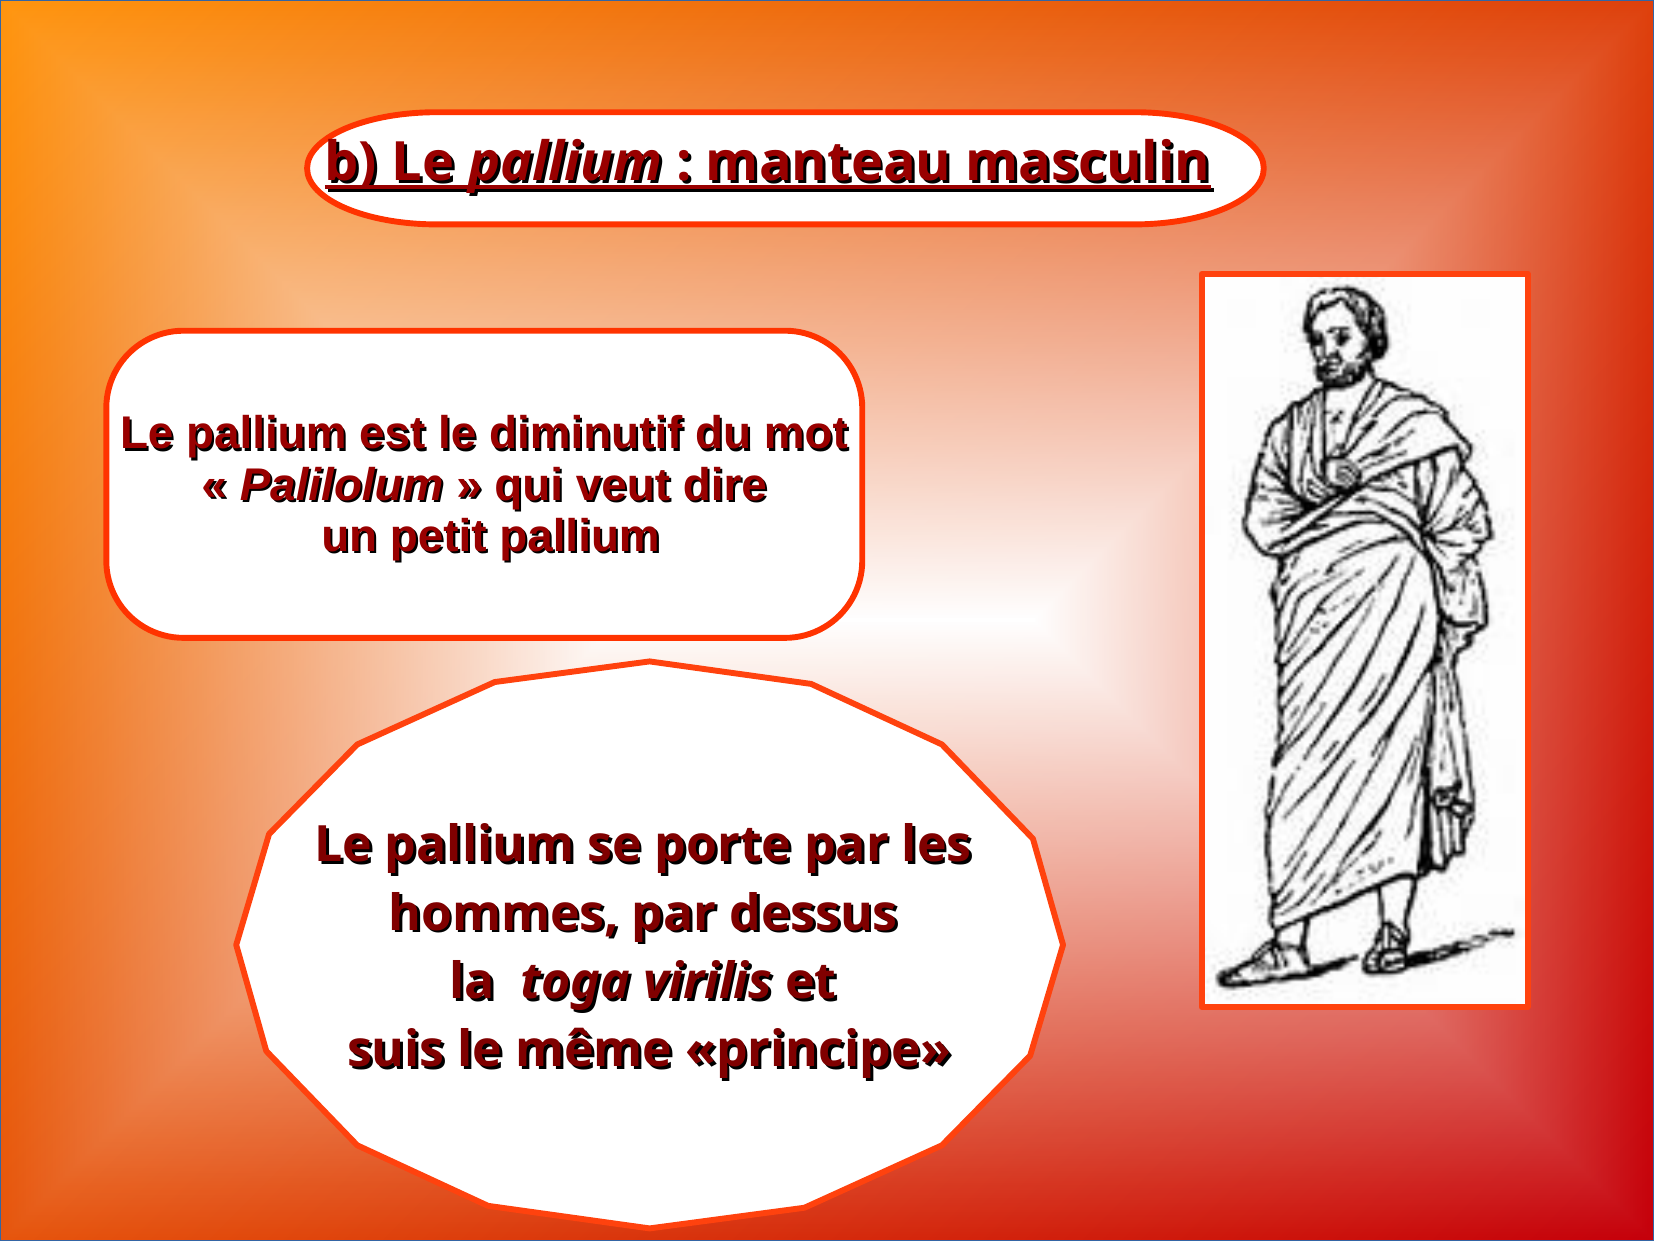

b) Le pallium : manteau masculin
Le pallium est le diminutif du mot
« Palilolum » qui veut dire
 un petit pallium
Le pallium se porte par les
hommes, par dessus
la toga virilis et
suis le même «principe»